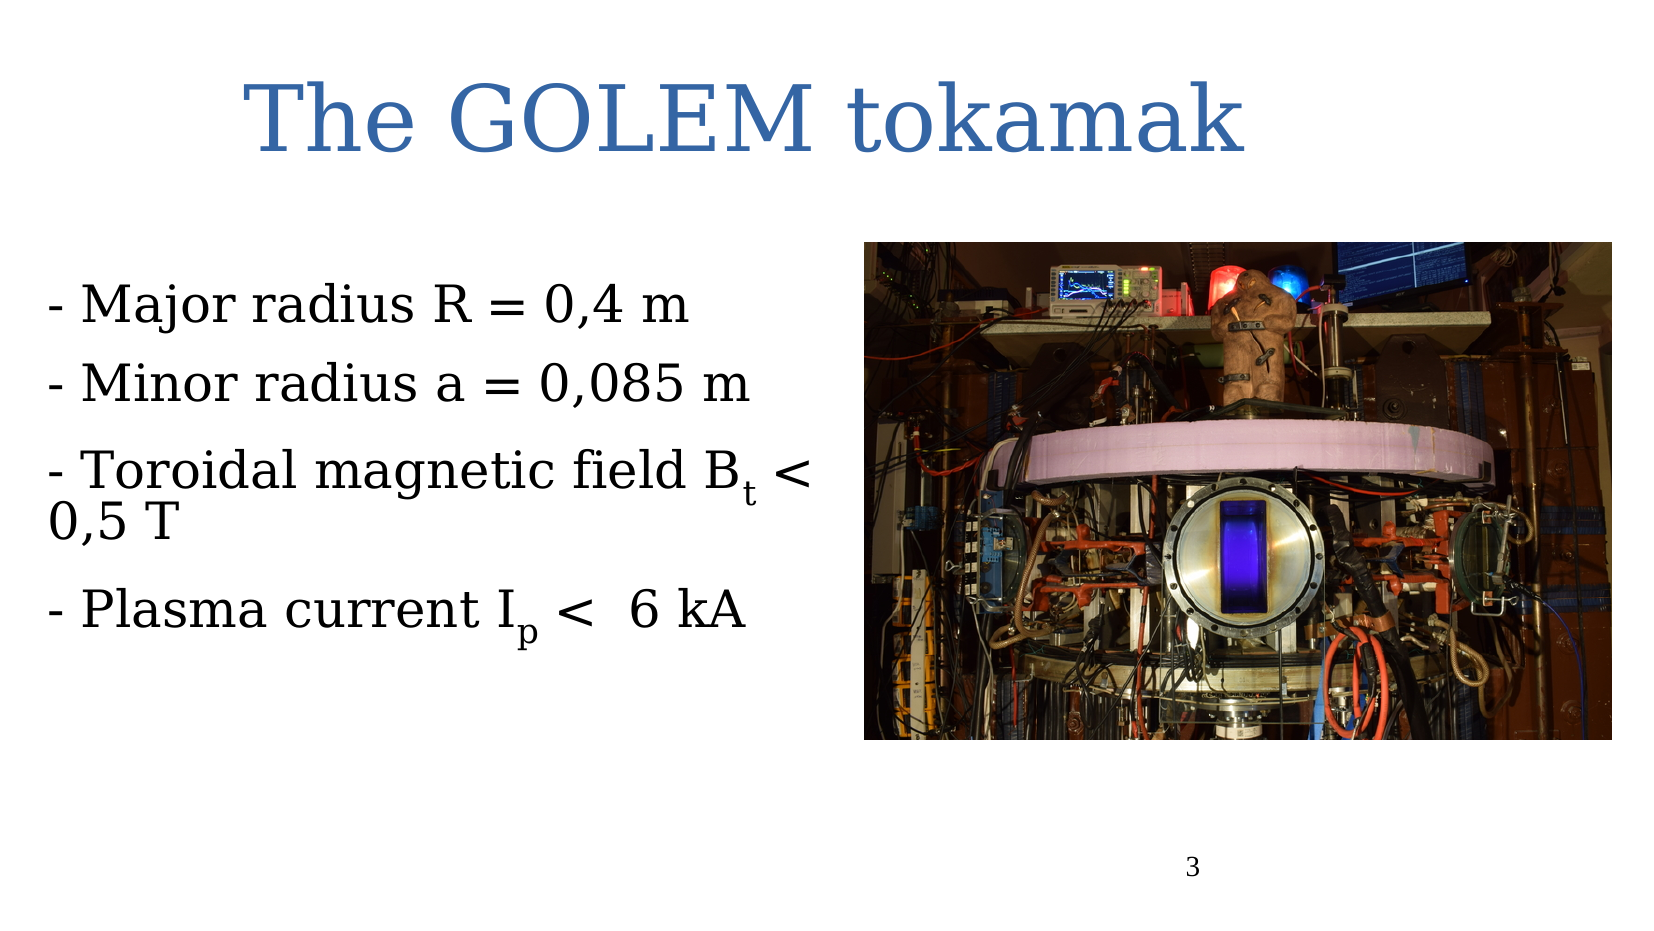

# The GOLEM tokamak
- Major radius R = 0,4 m
- Minor radius a = 0,085 m
- Toroidal magnetic field Bt < 0,5 T
- Plasma current Ip < 6 kA
3